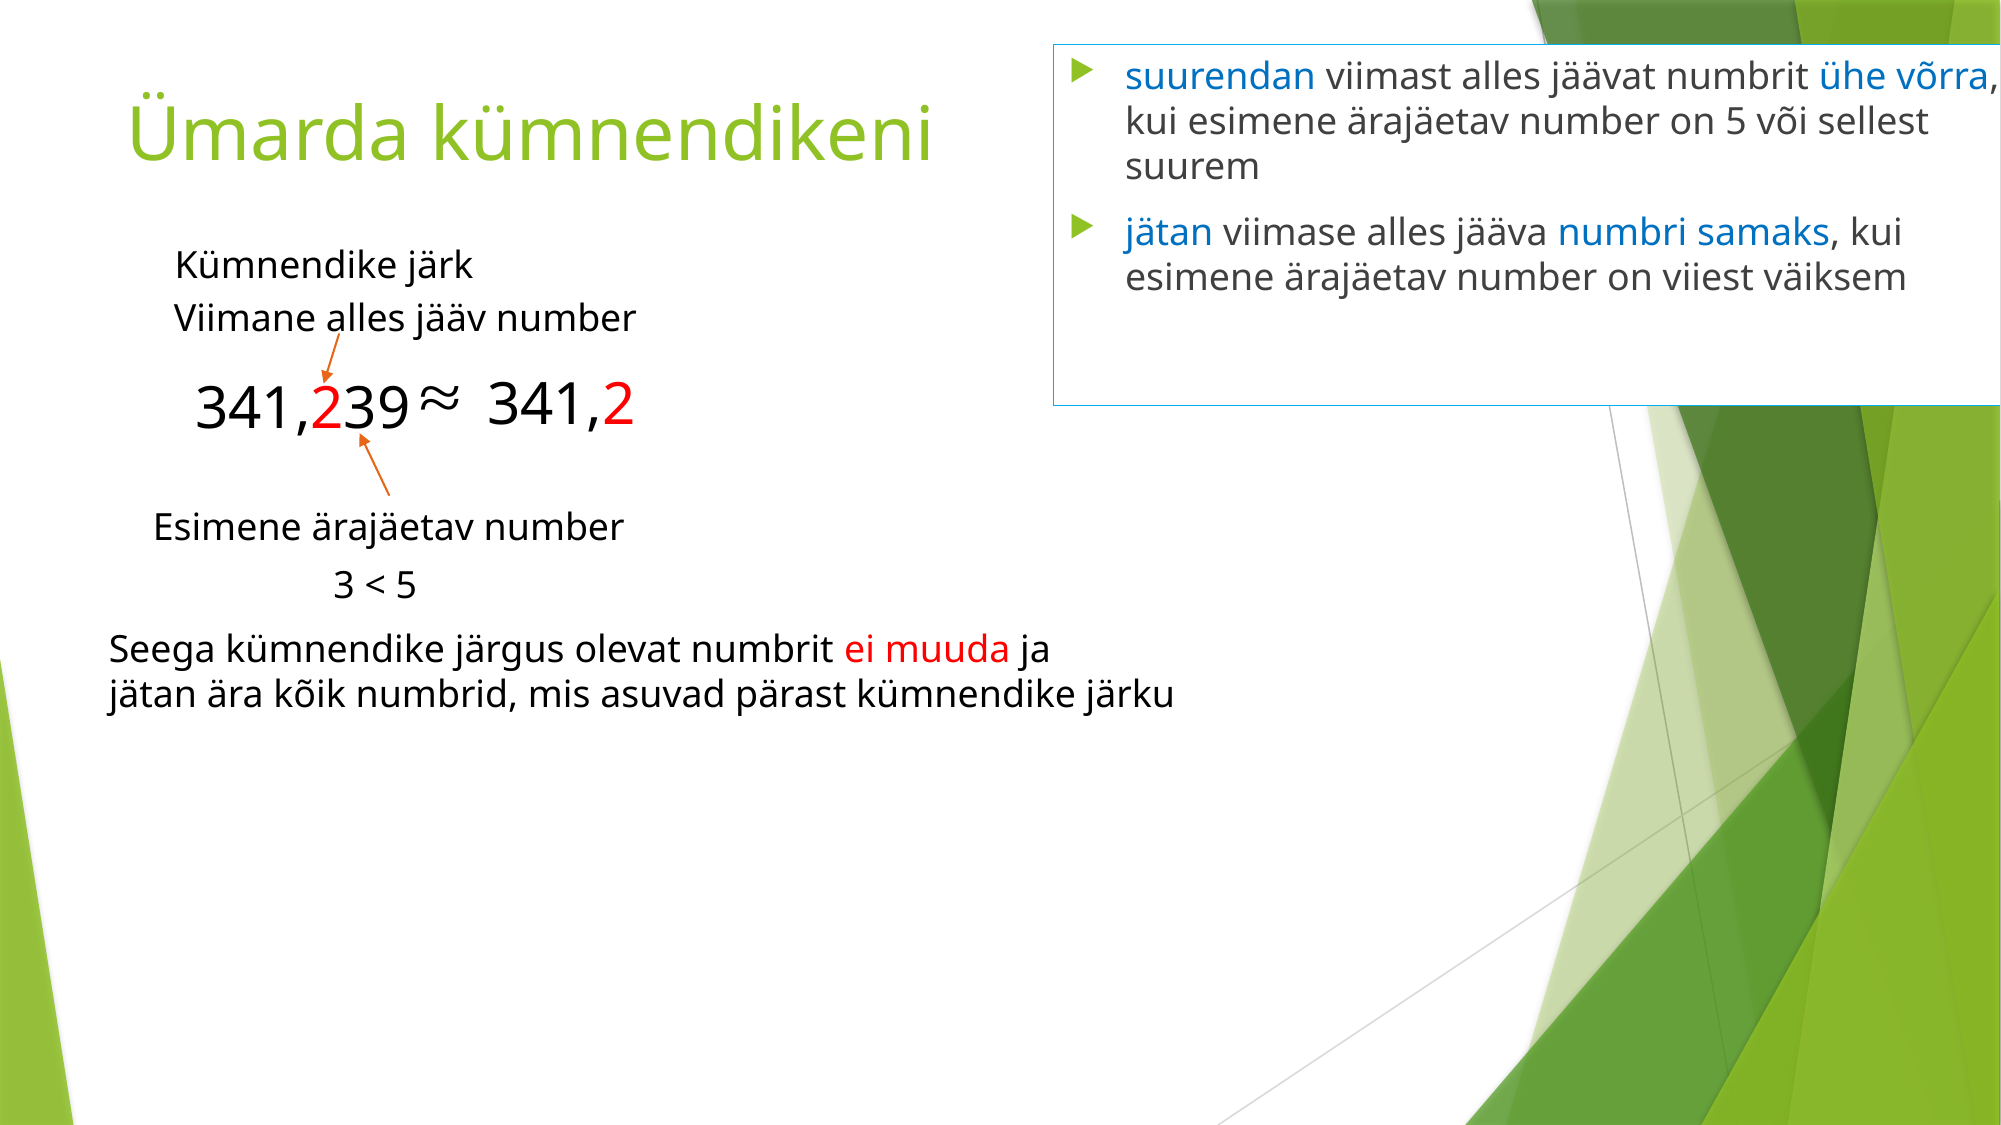

suurendan viimast alles jäävat numbrit ühe võrra, kui esimene ärajäetav number on 5 või sellest suurem
jätan viimase alles jääva numbri samaks, kui esimene ärajäetav number on viiest väiksem
# Ümarda kümnendikeni
Kümnendike järk
Viimane alles jääv number
341,2
341,239
Esimene ärajäetav number
3 < 5
Seega kümnendike järgus olevat numbrit ei muuda ja
jätan ära kõik numbrid, mis asuvad pärast kümnendike järku